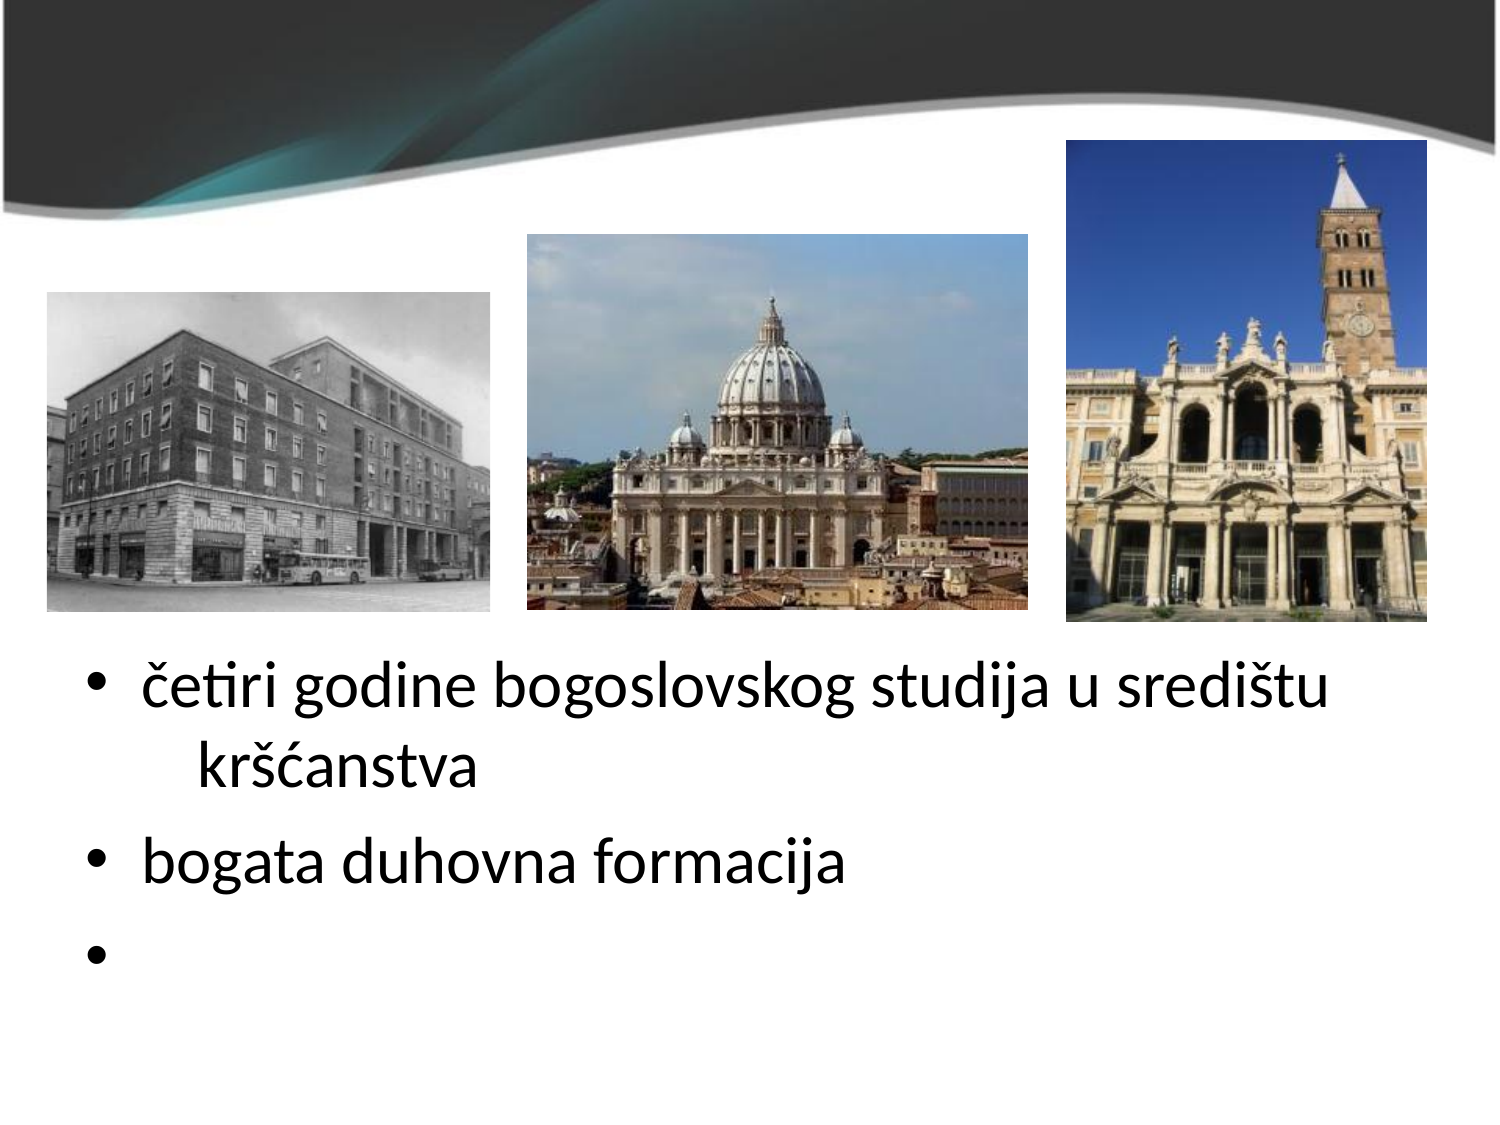

# četiri godine bogoslovskog studija u središtu kršćanstva
bogata duhovna formacija